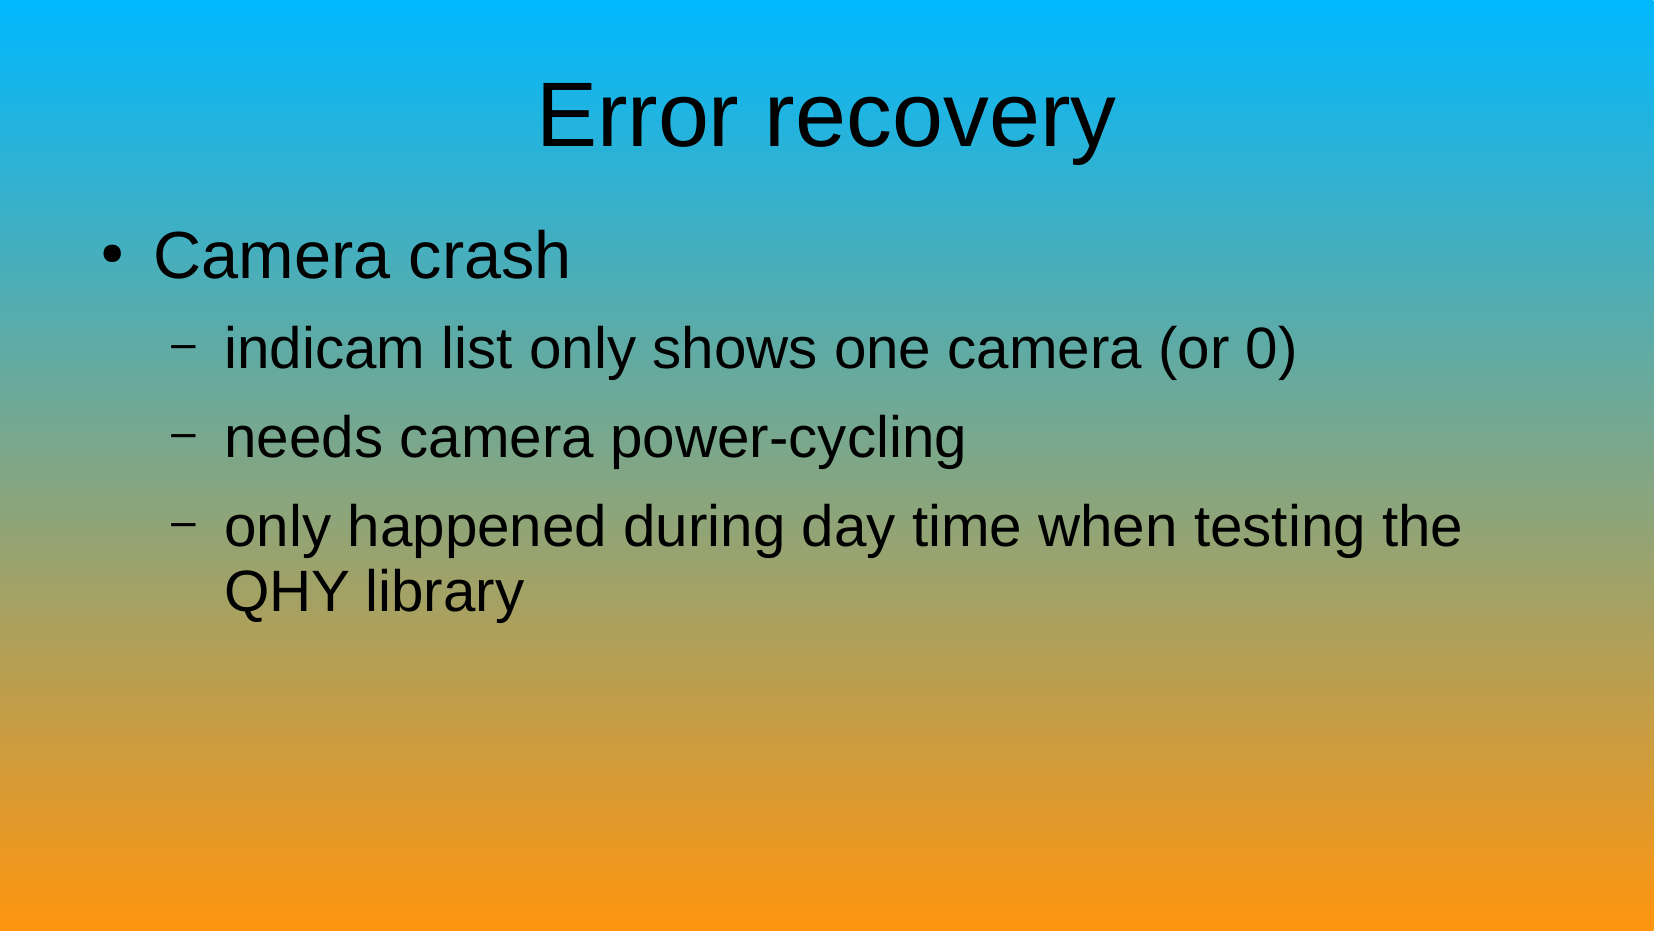

# Error recovery
Camera crash
indicam list only shows one camera (or 0)
needs camera power-cycling
only happened during day time when testing the QHY library